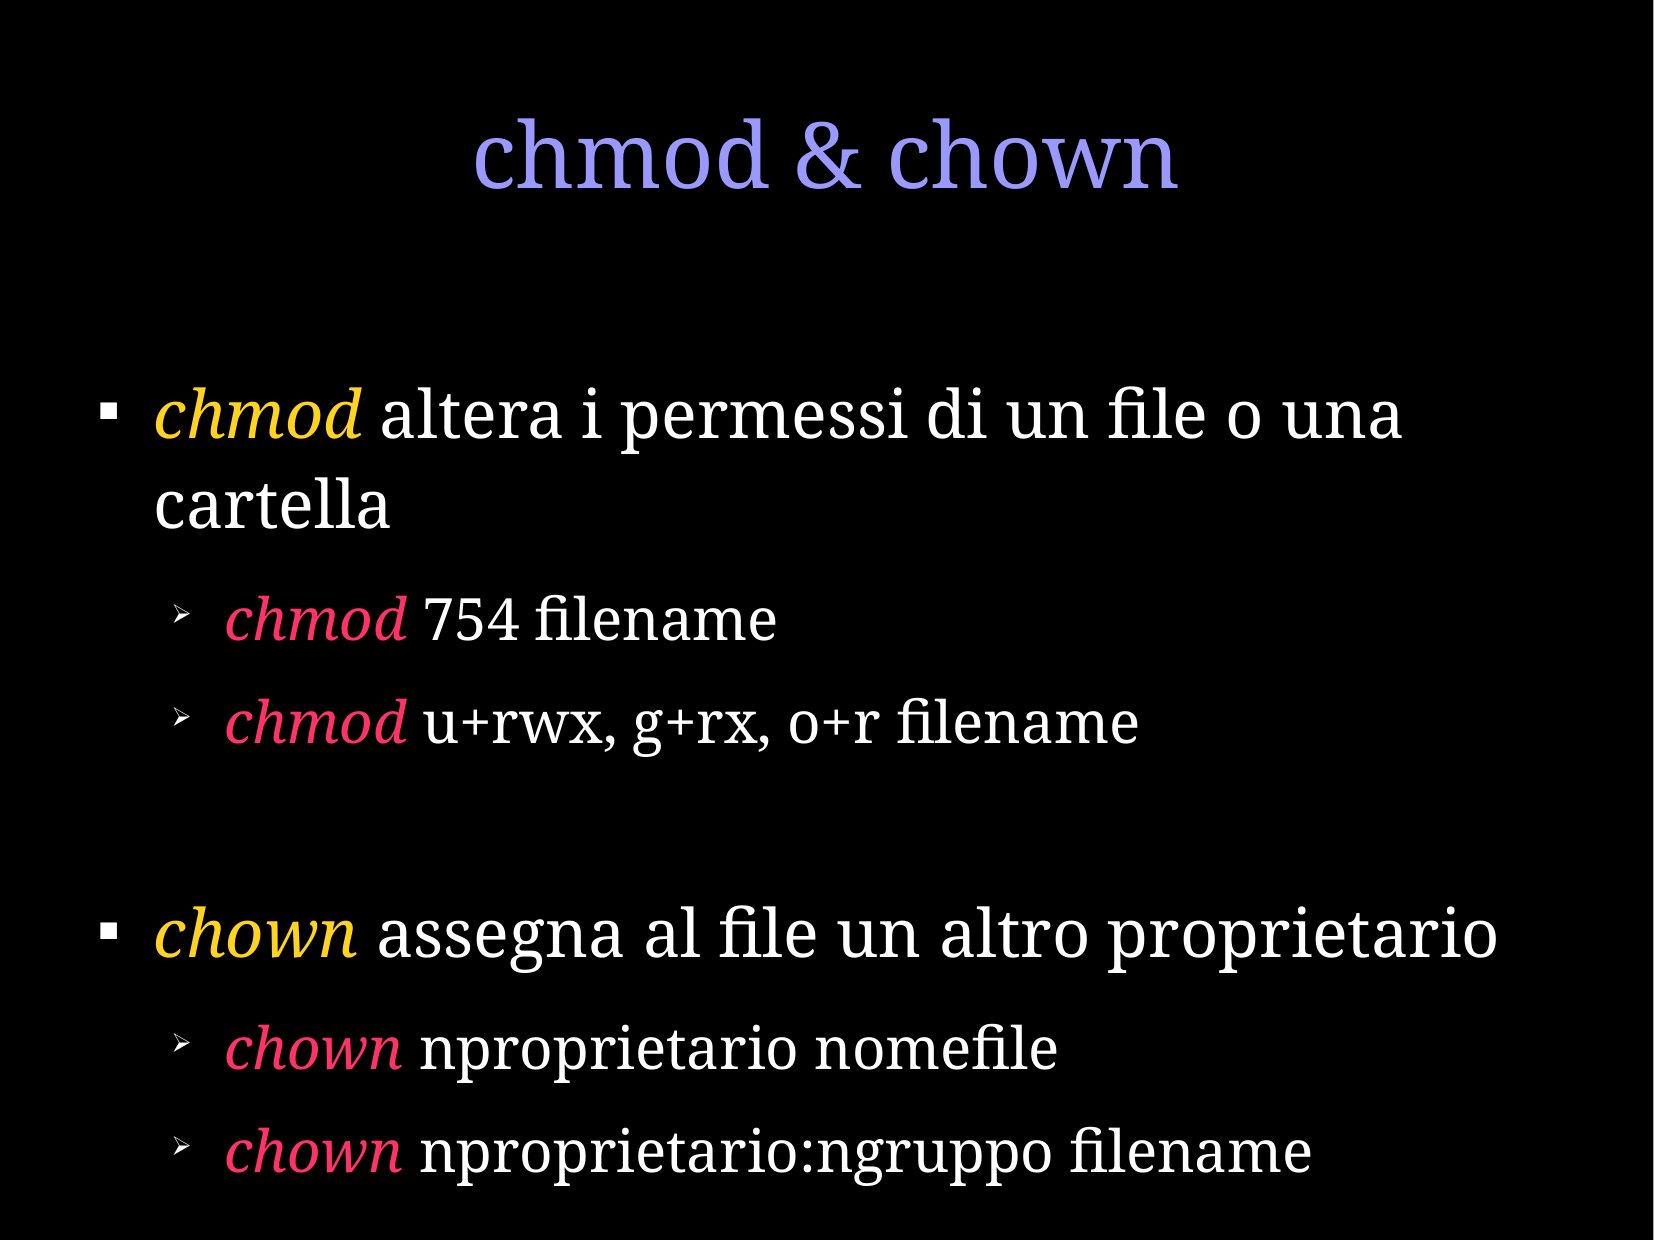

# chmod & chown
chmod altera i permessi di un file o una cartella
chmod 754 filename
chmod u+rwx, g+rx, o+r filename
chown assegna al file un altro proprietario
chown nproprietario nomefile
chown nproprietario:ngruppo filename